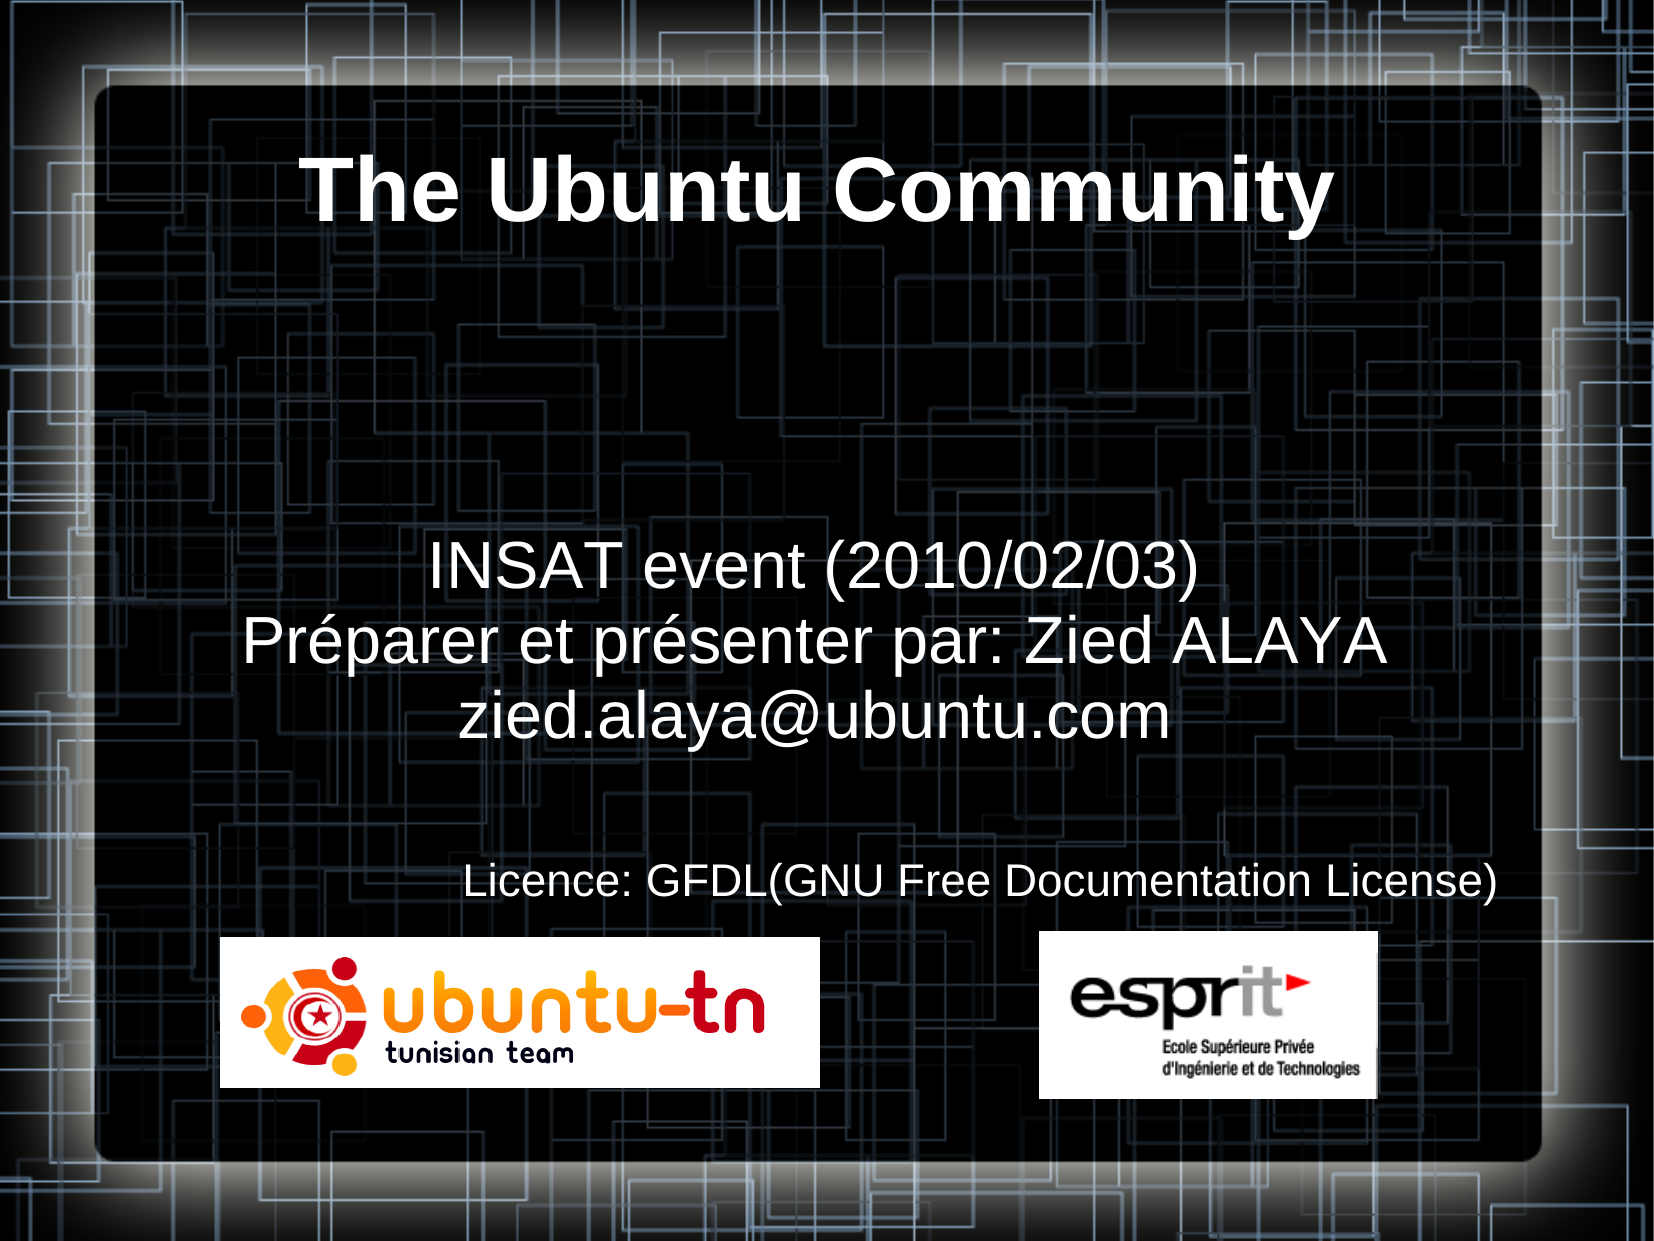

# The Ubuntu Community
INSAT event (2010/02/03)
Préparer et présenter par: Zied ALAYA
zied.alaya@ubuntu.com
Licence: GFDL(GNU Free Documentation License)